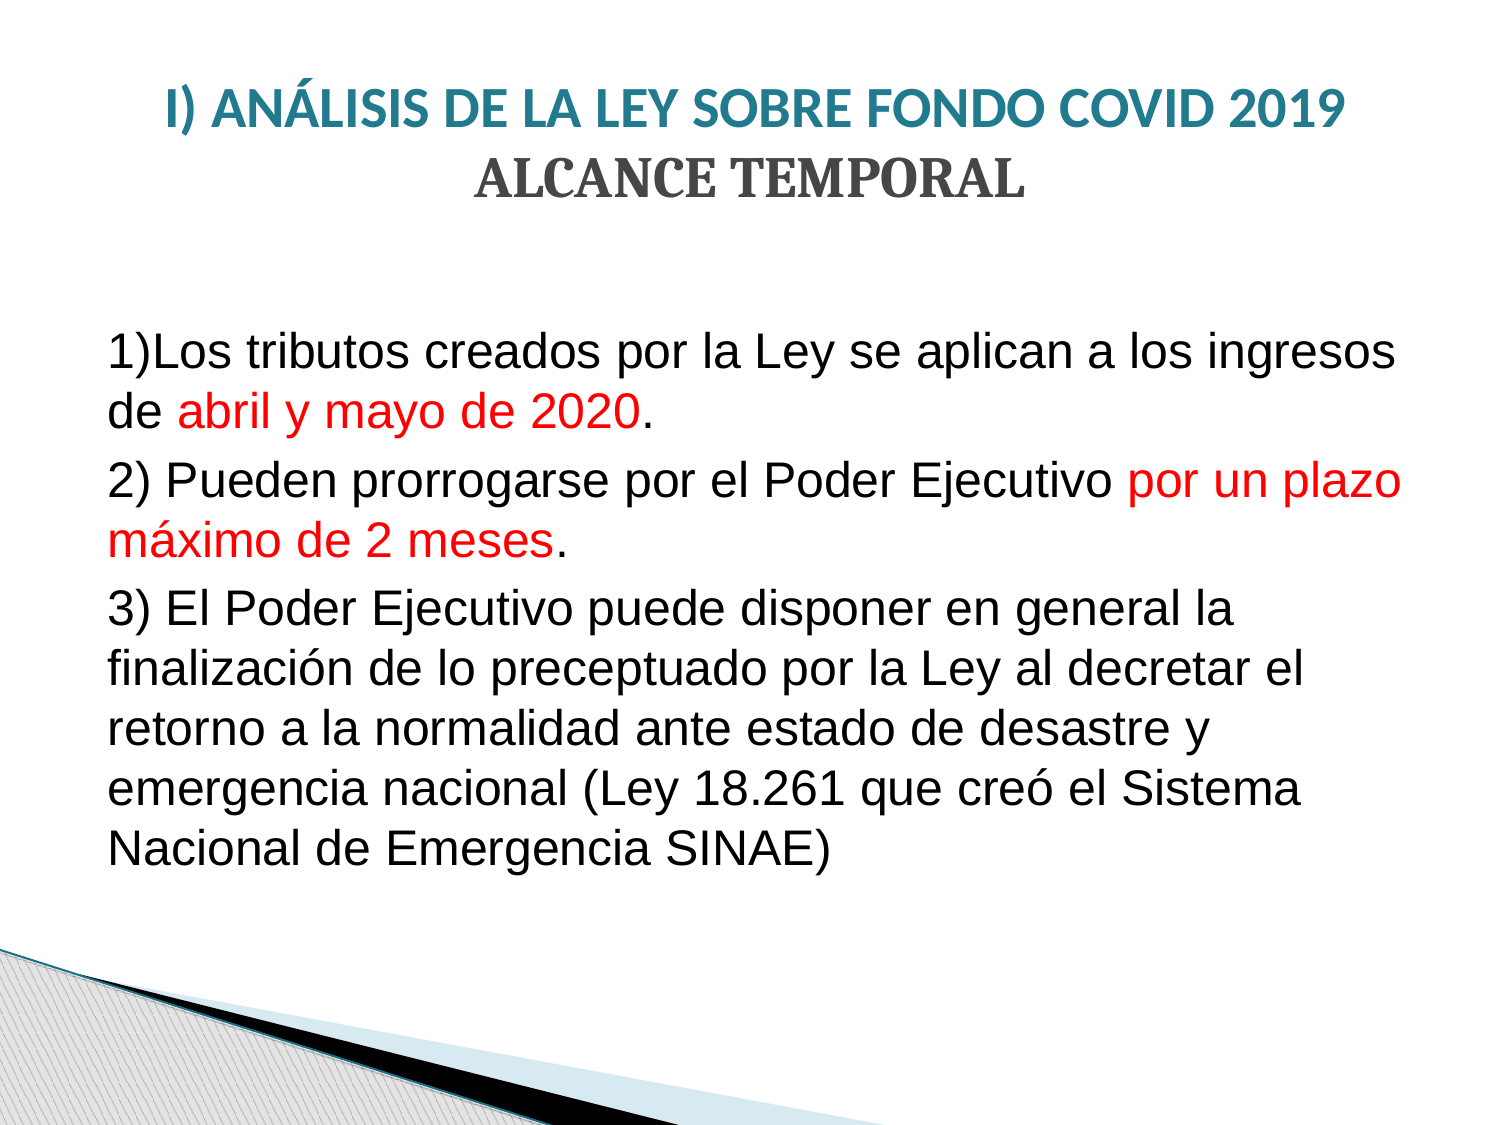

I) ANÁLISIS DE LA LEY SOBRE FONDO COVID 2019
ALCANCE TEMPORAL
# 1)Los tributos creados por la Ley se aplican a los ingresos de abril y mayo de 2020.
2) Pueden prorrogarse por el Poder Ejecutivo por un plazo máximo de 2 meses.
3) El Poder Ejecutivo puede disponer en general la finalización de lo preceptuado por la Ley al decretar el retorno a la normalidad ante estado de desastre y emergencia nacional (Ley 18.261 que creó el Sistema Nacional de Emergencia SINAE)